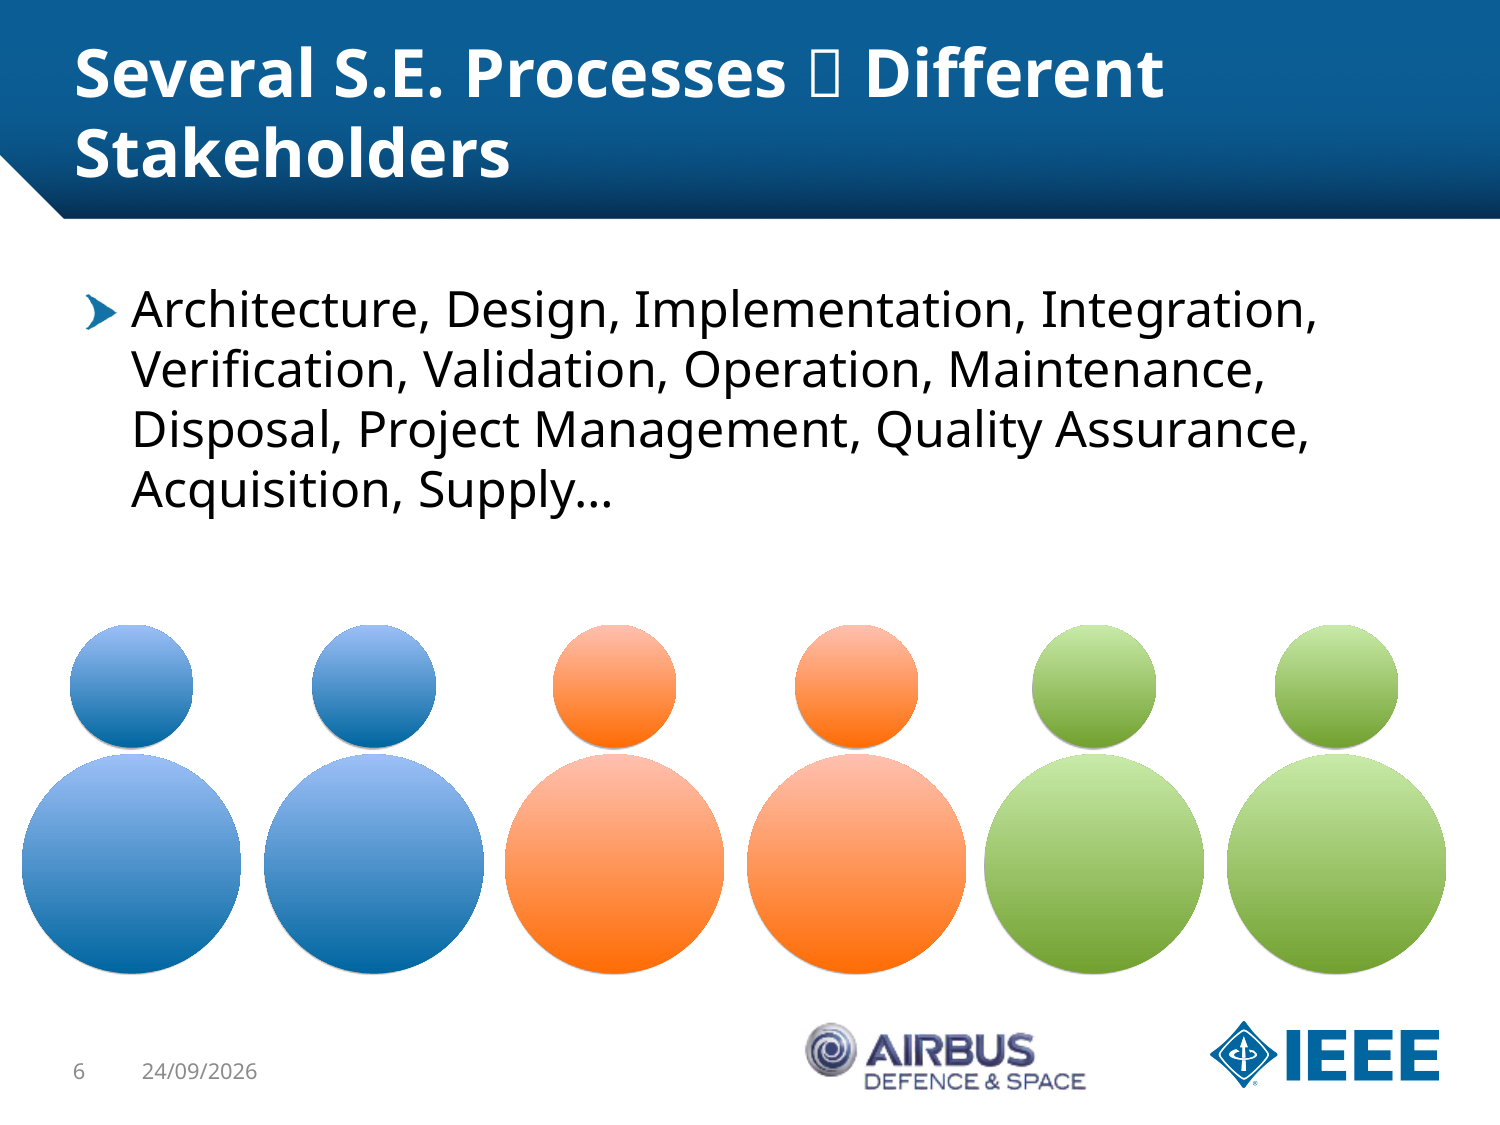

# Several S.E. Processes  Different Stakeholders
Architecture, Design, Implementation, Integration, Verification, Validation, Operation, Maintenance, Disposal, Project Management, Quality Assurance, Acquisition, Supply…